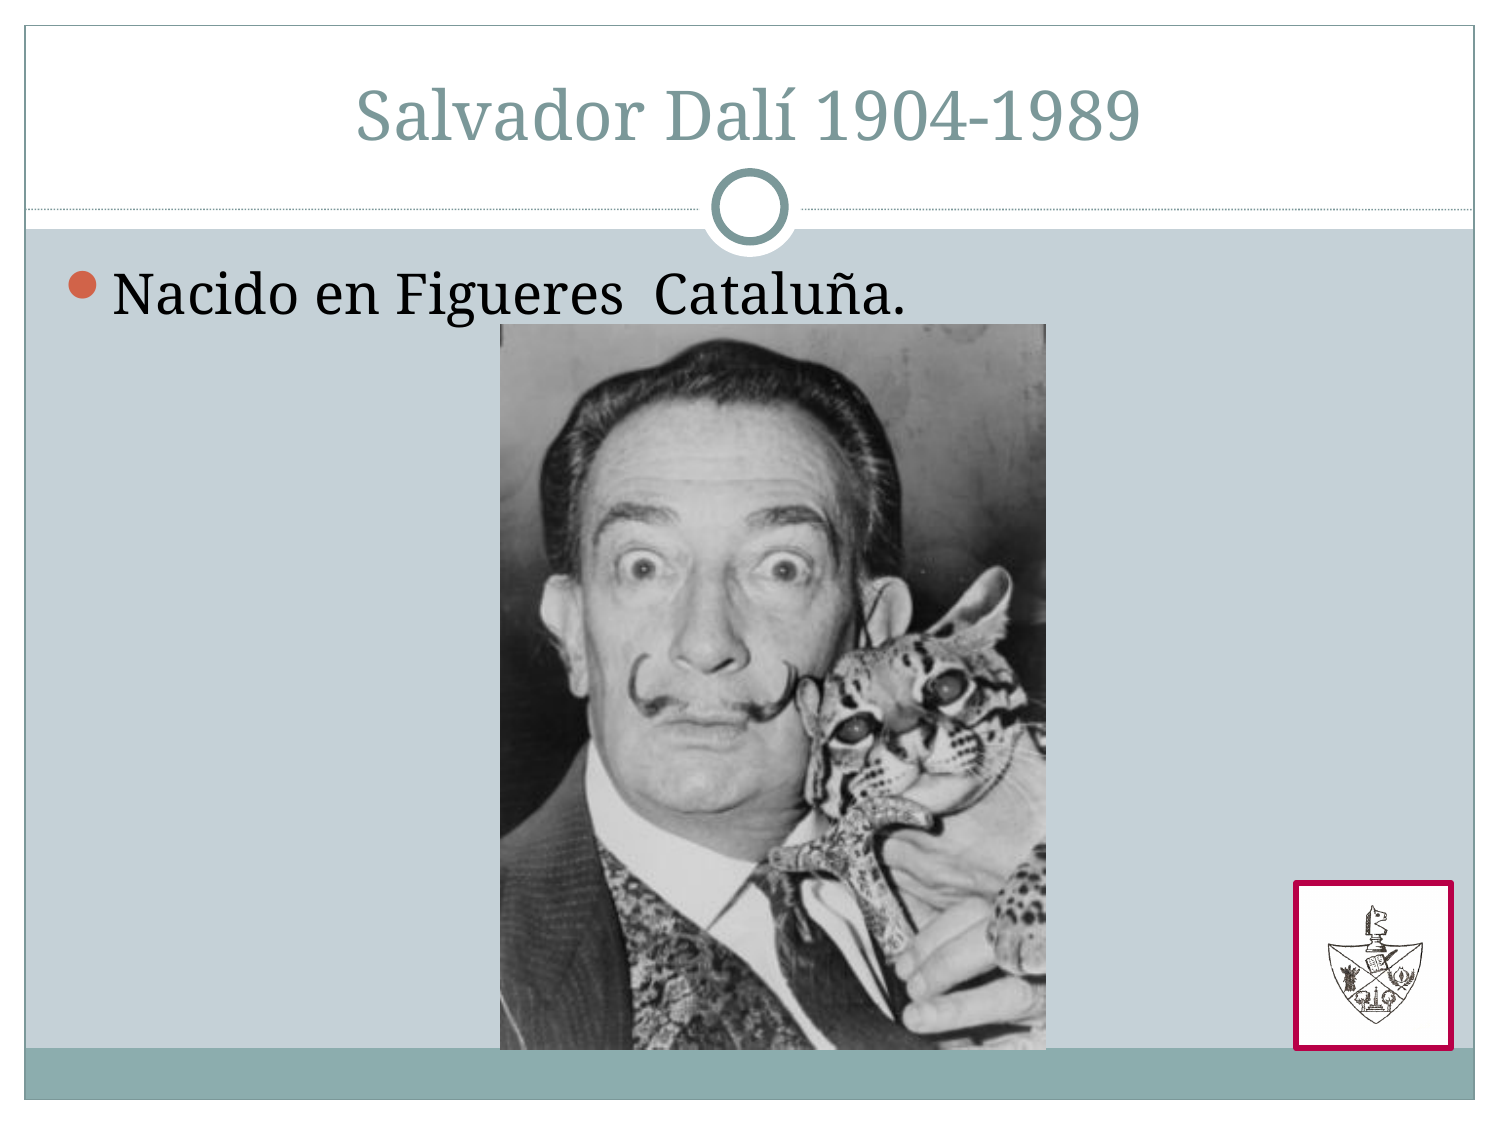

# Salvador Dalí 1904-1989
Nacido en Figueres Cataluña.